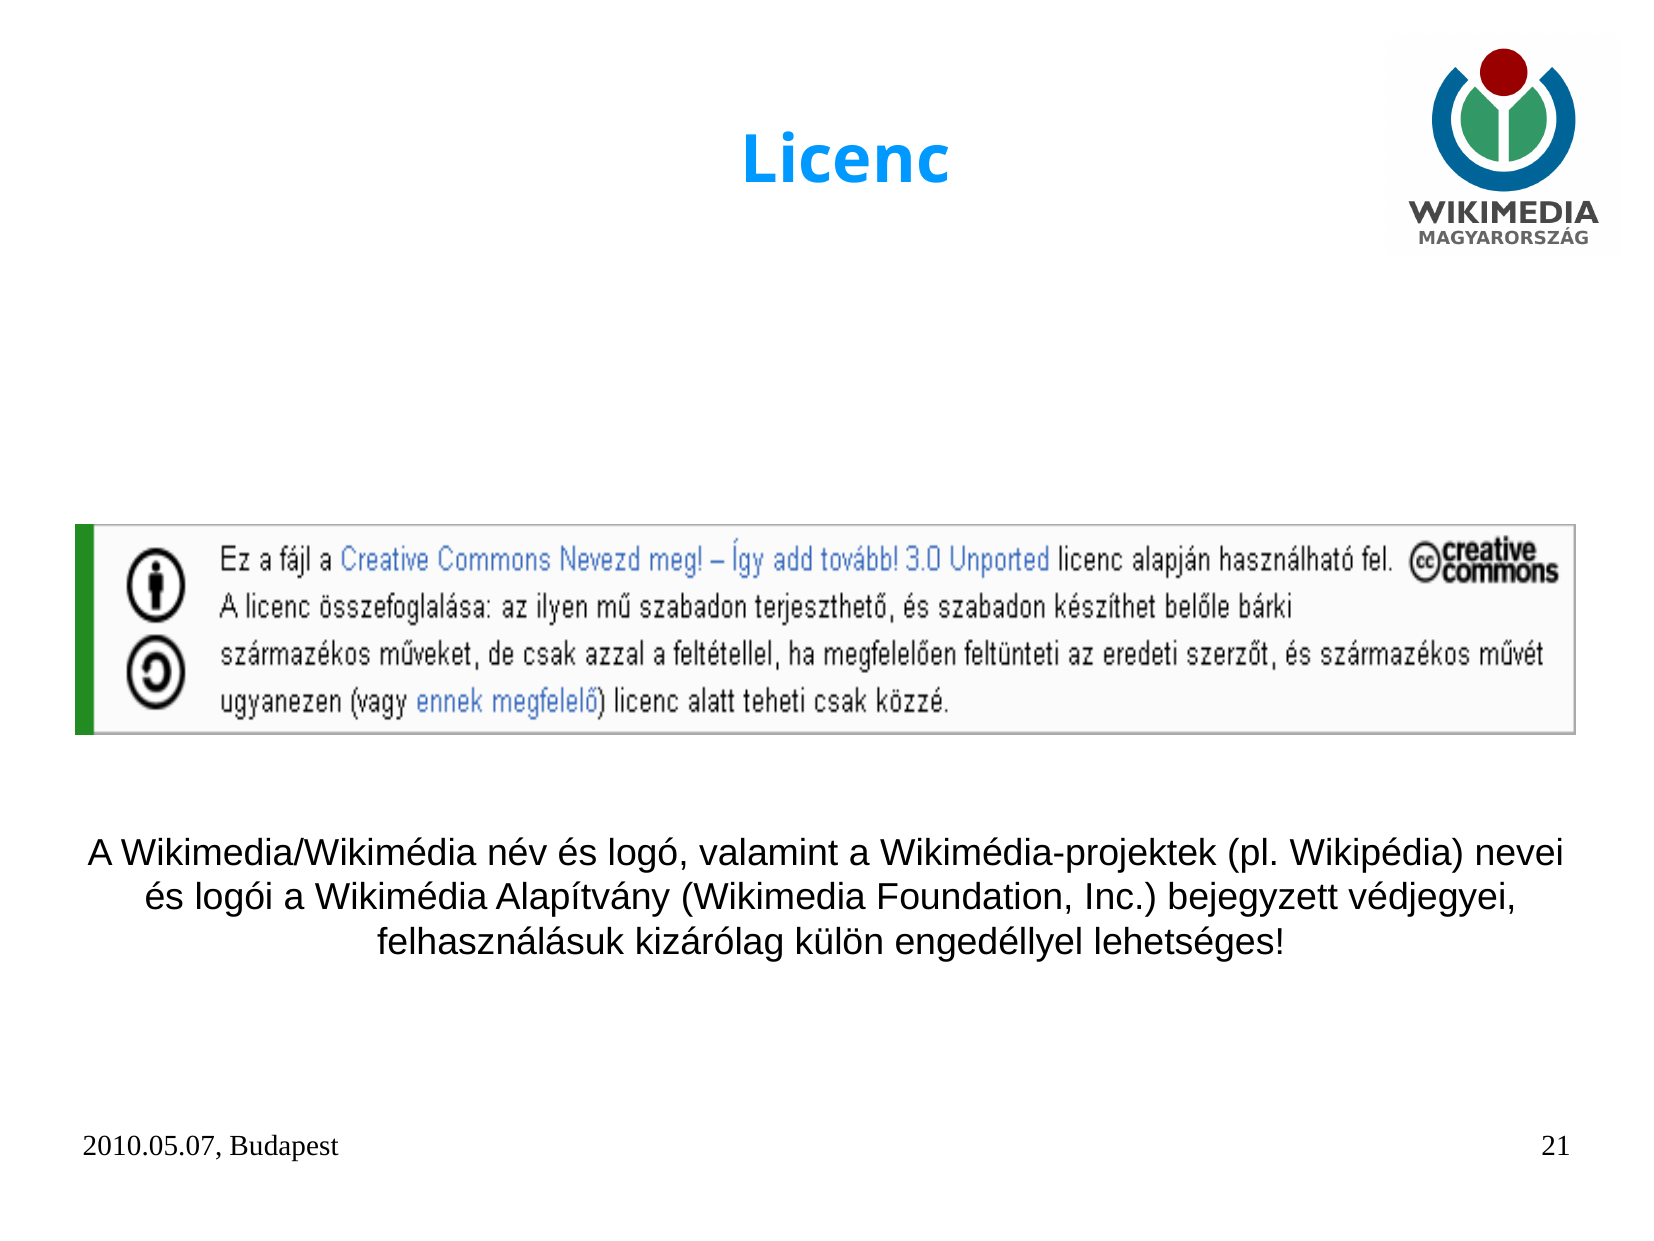

# Licenc
A Wikimedia/Wikimédia név és logó, valamint a Wikimédia-projektek (pl. Wikipédia) nevei
és logói a Wikimédia Alapítvány (Wikimedia Foundation, Inc.) bejegyzett védjegyei,
felhasználásuk kizárólag külön engedéllyel lehetséges!
2010.05.07, Budapest
21